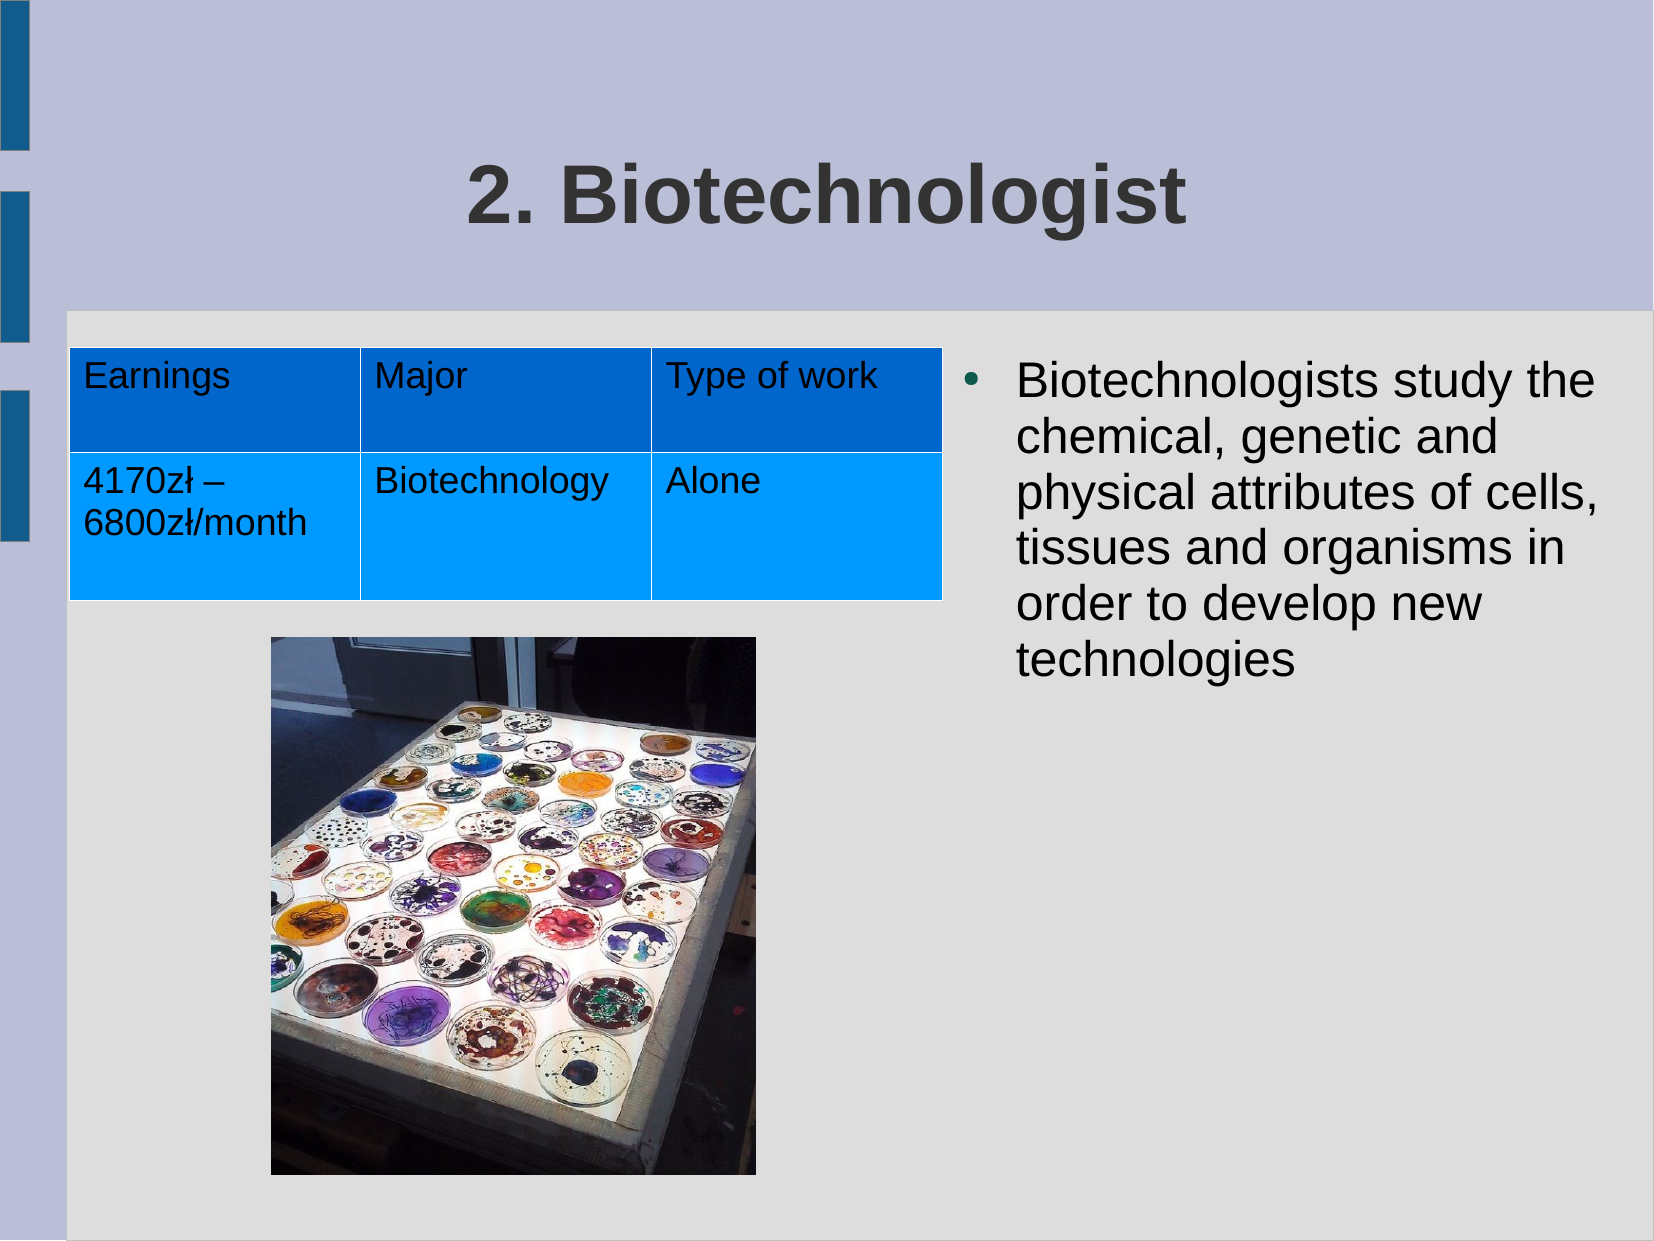

# 2. Biotechnologist
| Earnings | Major | Type of work |
| --- | --- | --- |
| 4170zł – 6800zł/month | Biotechnology | Alone |
Biotechnologists study the chemical, genetic and physical attributes of cells, tissues and organisms in order to develop new technologies